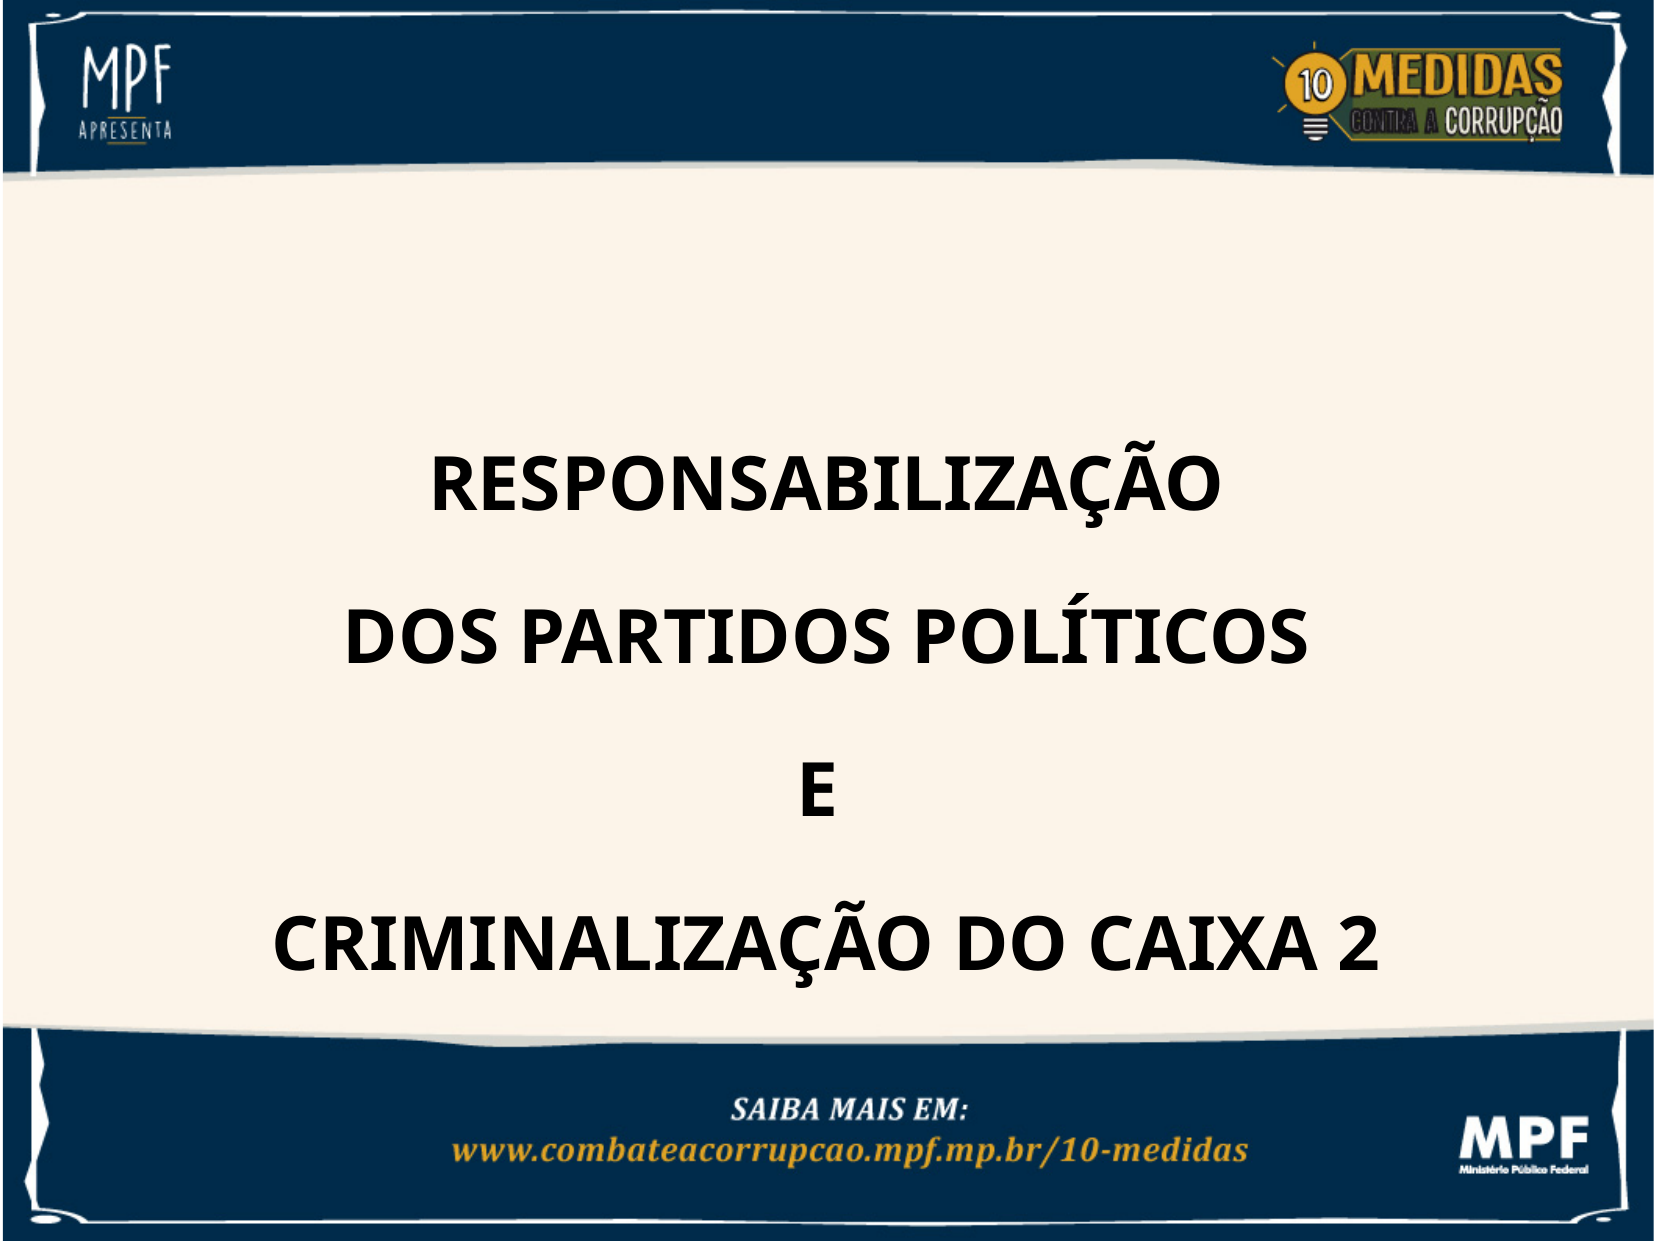

RESPONSABILIZAÇÃO
DOS PARTIDOS POLÍTICOS
E
CRIMINALIZAÇÃO DO CAIXA 2